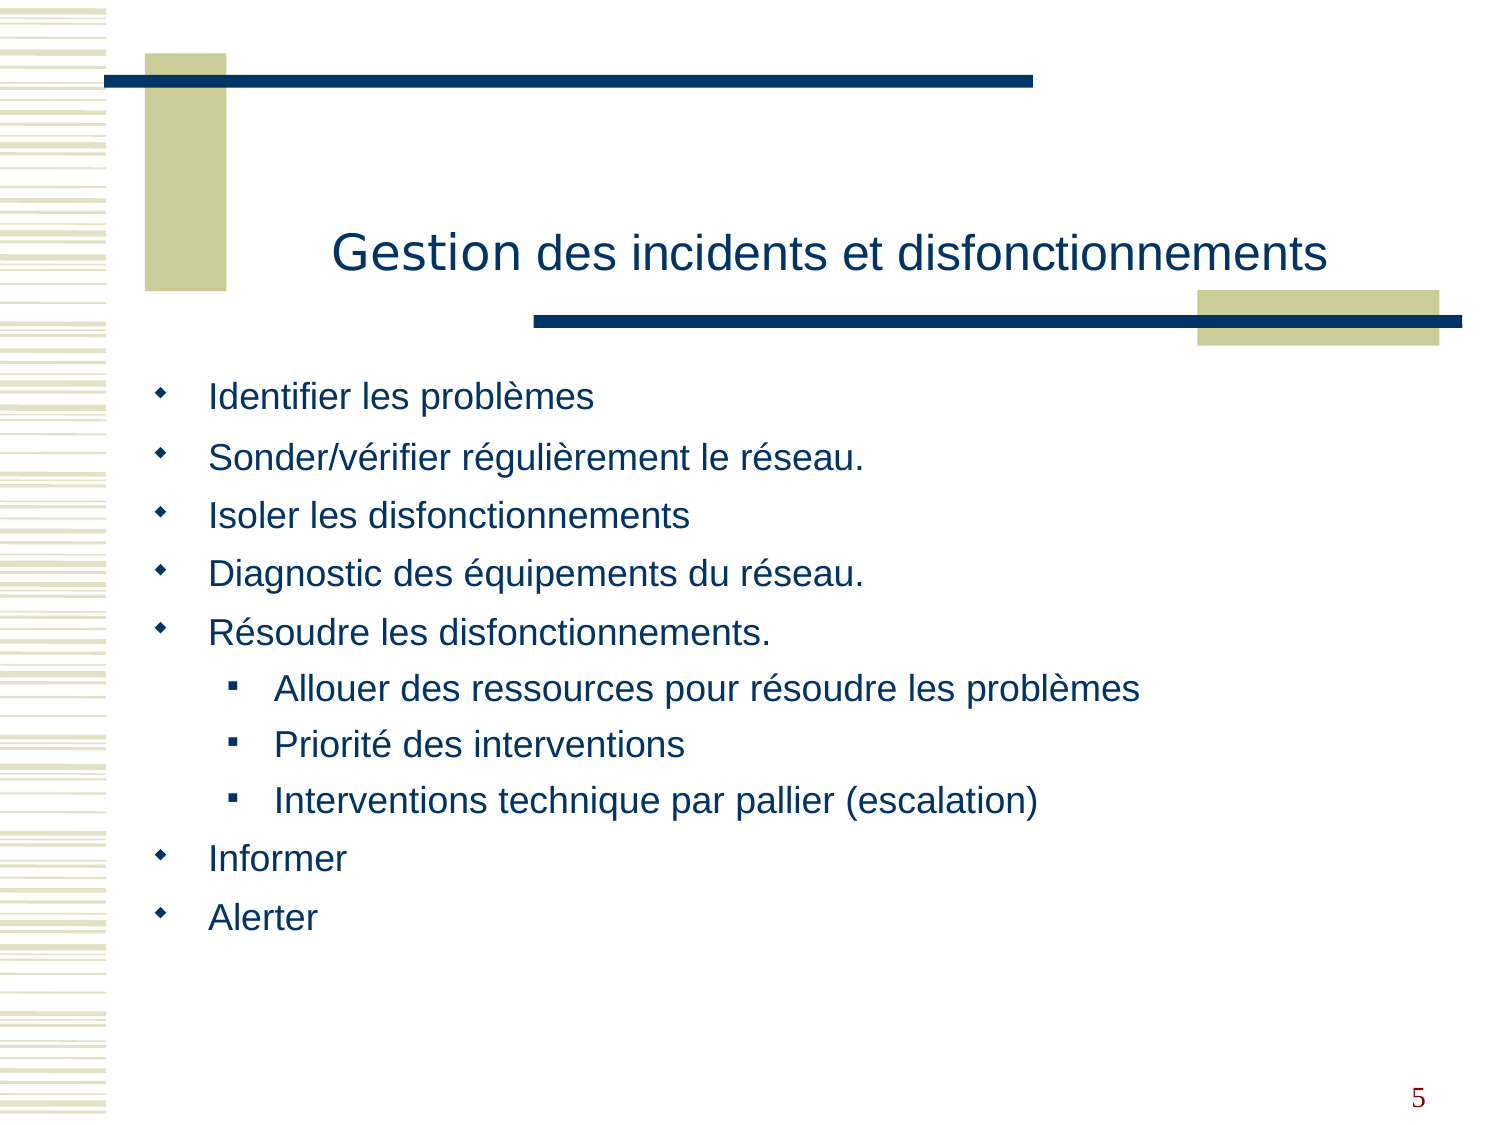

# Gestion des incidents et disfonctionnements
Identifier les problèmes
Sonder/vérifier régulièrement le réseau.
Isoler les disfonctionnements
Diagnostic des équipements du réseau.
Résoudre les disfonctionnements.
Allouer des ressources pour résoudre les problèmes
Priorité des interventions
Interventions technique par pallier (escalation)
Informer
Alerter